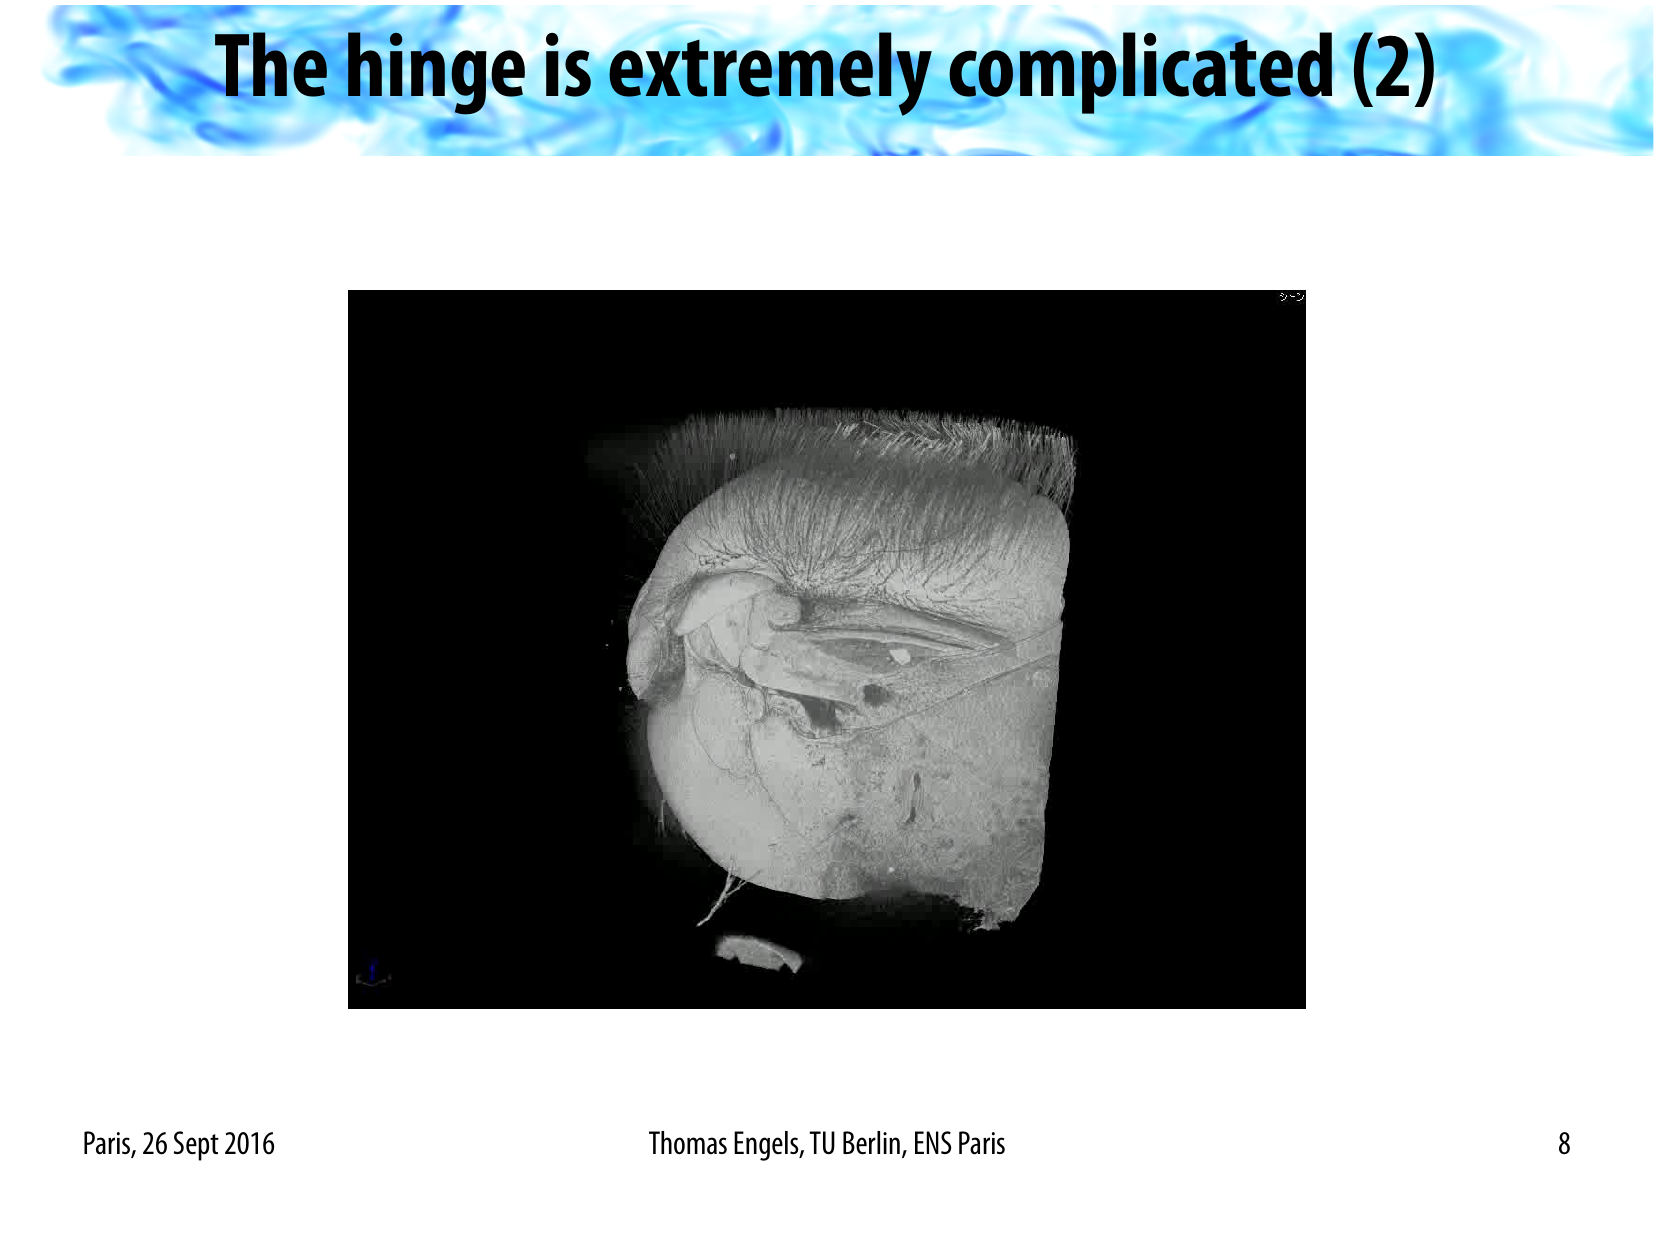

# The hinge is extremely complicated (2)
Paris, 26 Sept 2016
Thomas Engels, TU Berlin, ENS Paris
8